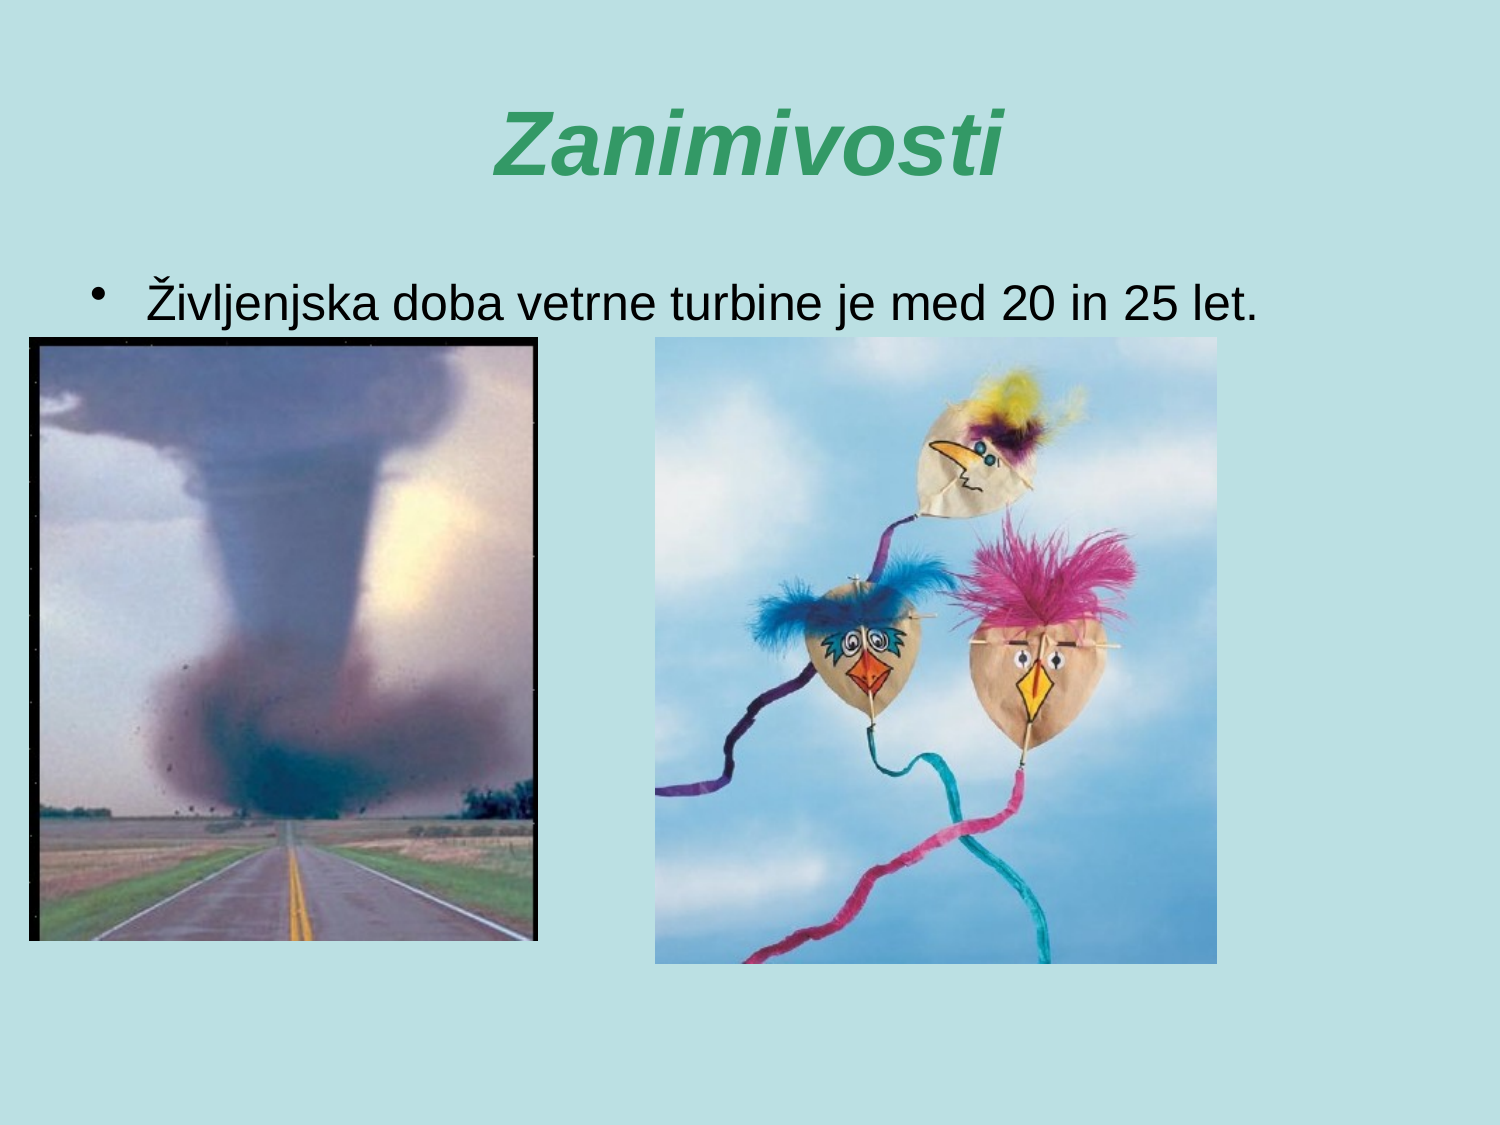

# Zanimivosti
Življenjska doba vetrne turbine je med 20 in 25 let.